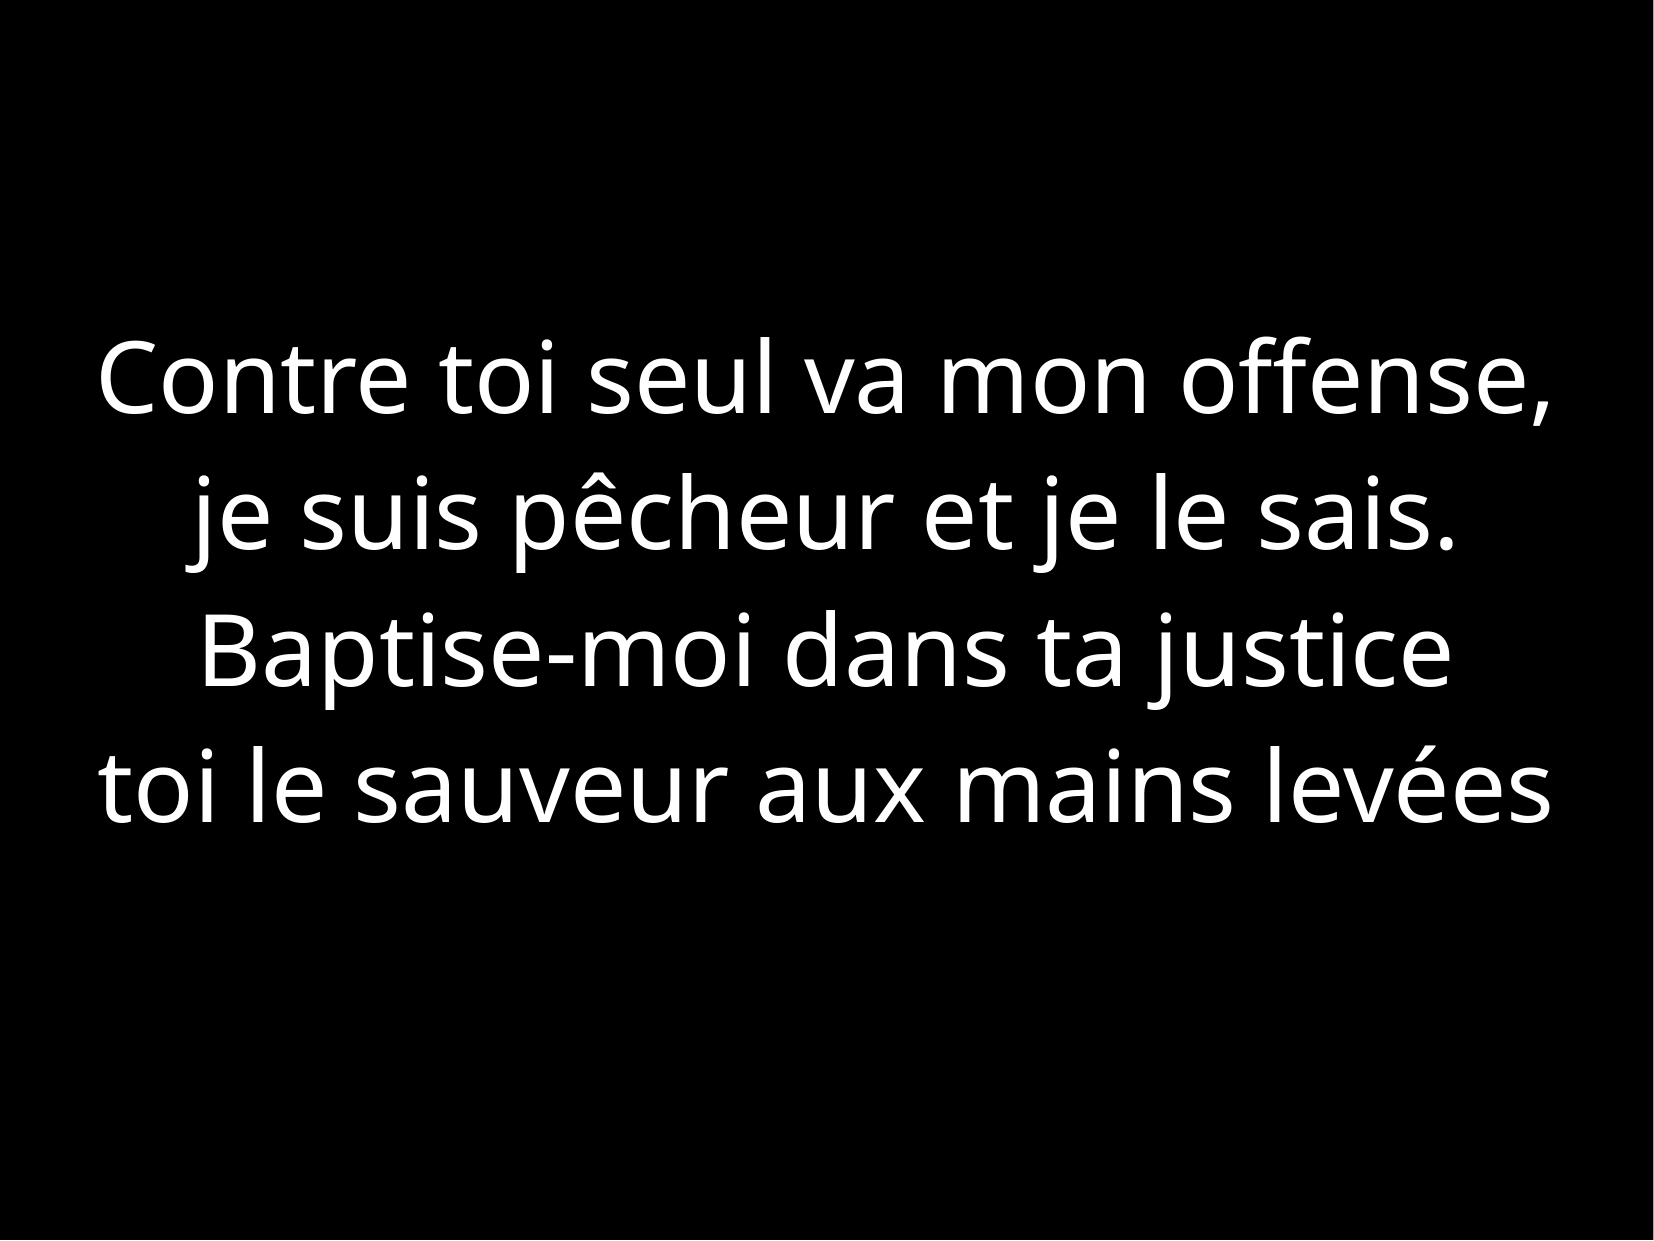

# Contre toi seul va mon offense,
je suis pêcheur et je le sais.
Baptise-moi dans ta justice
toi le sauveur aux mains levées